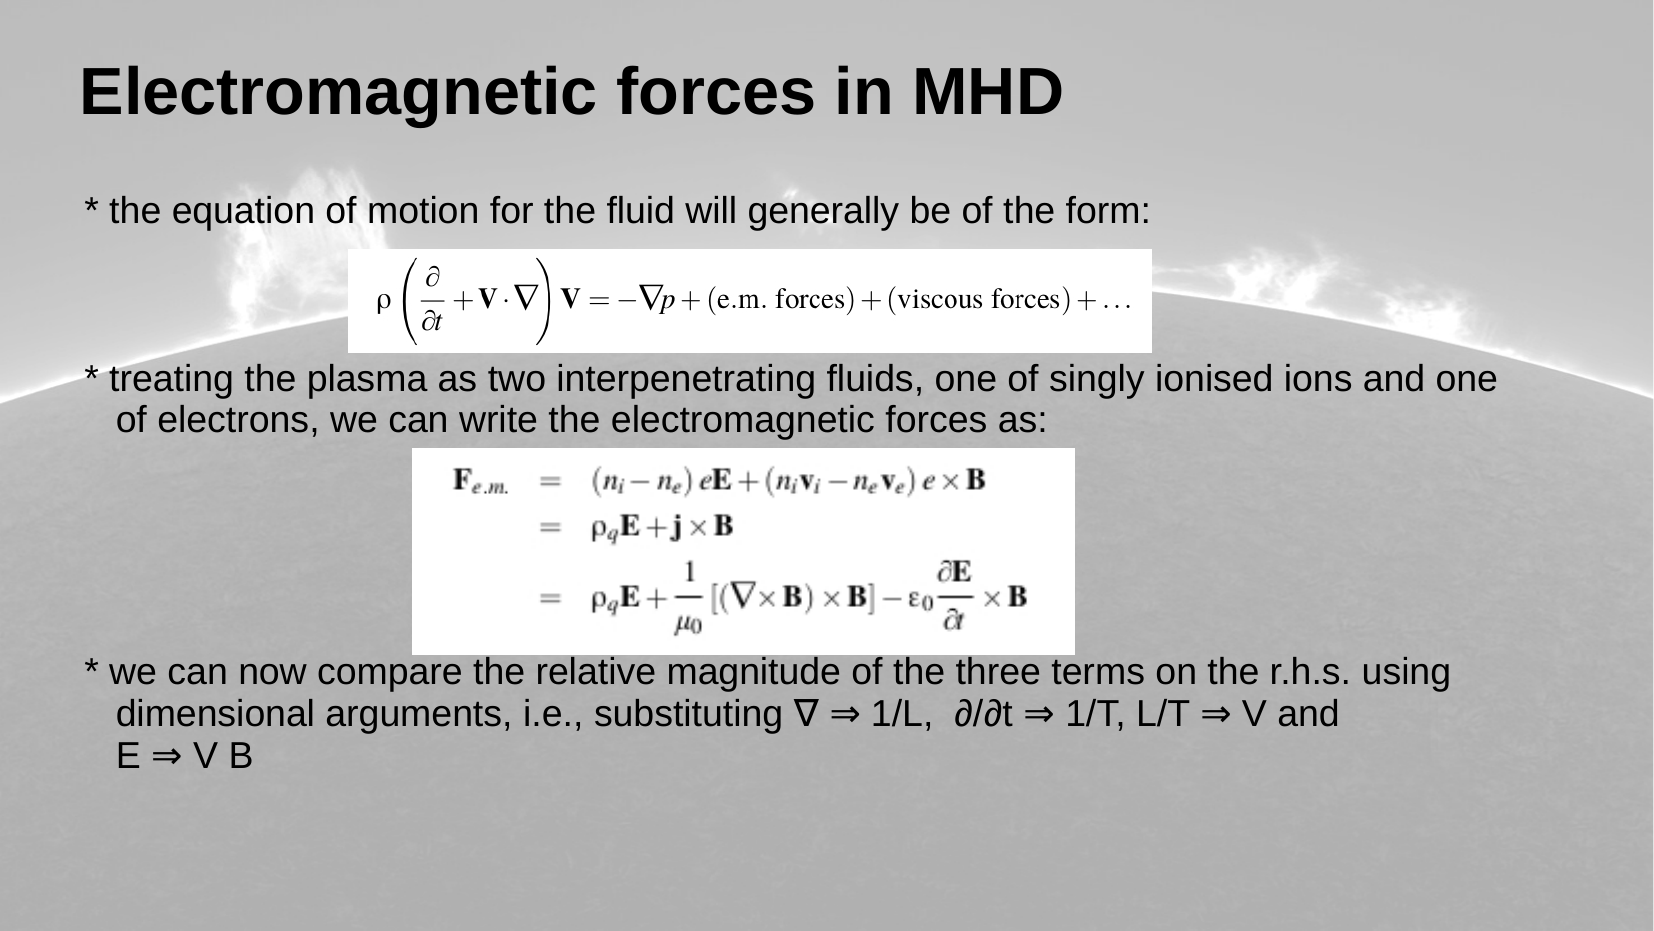

Electromagnetic forces in MHD
* the equation of motion for the fluid will generally be of the form:
* treating the plasma as two interpenetrating fluids, one of singly ionised ions and one
 of electrons, we can write the electromagnetic forces as:
* we can now compare the relative magnitude of the three terms on the r.h.s. using
 dimensional arguments, i.e., substituting ∇ ⇒ 1/L, ∂/∂t ⇒ 1/T, L/T ⇒ V and
 E ⇒ V B